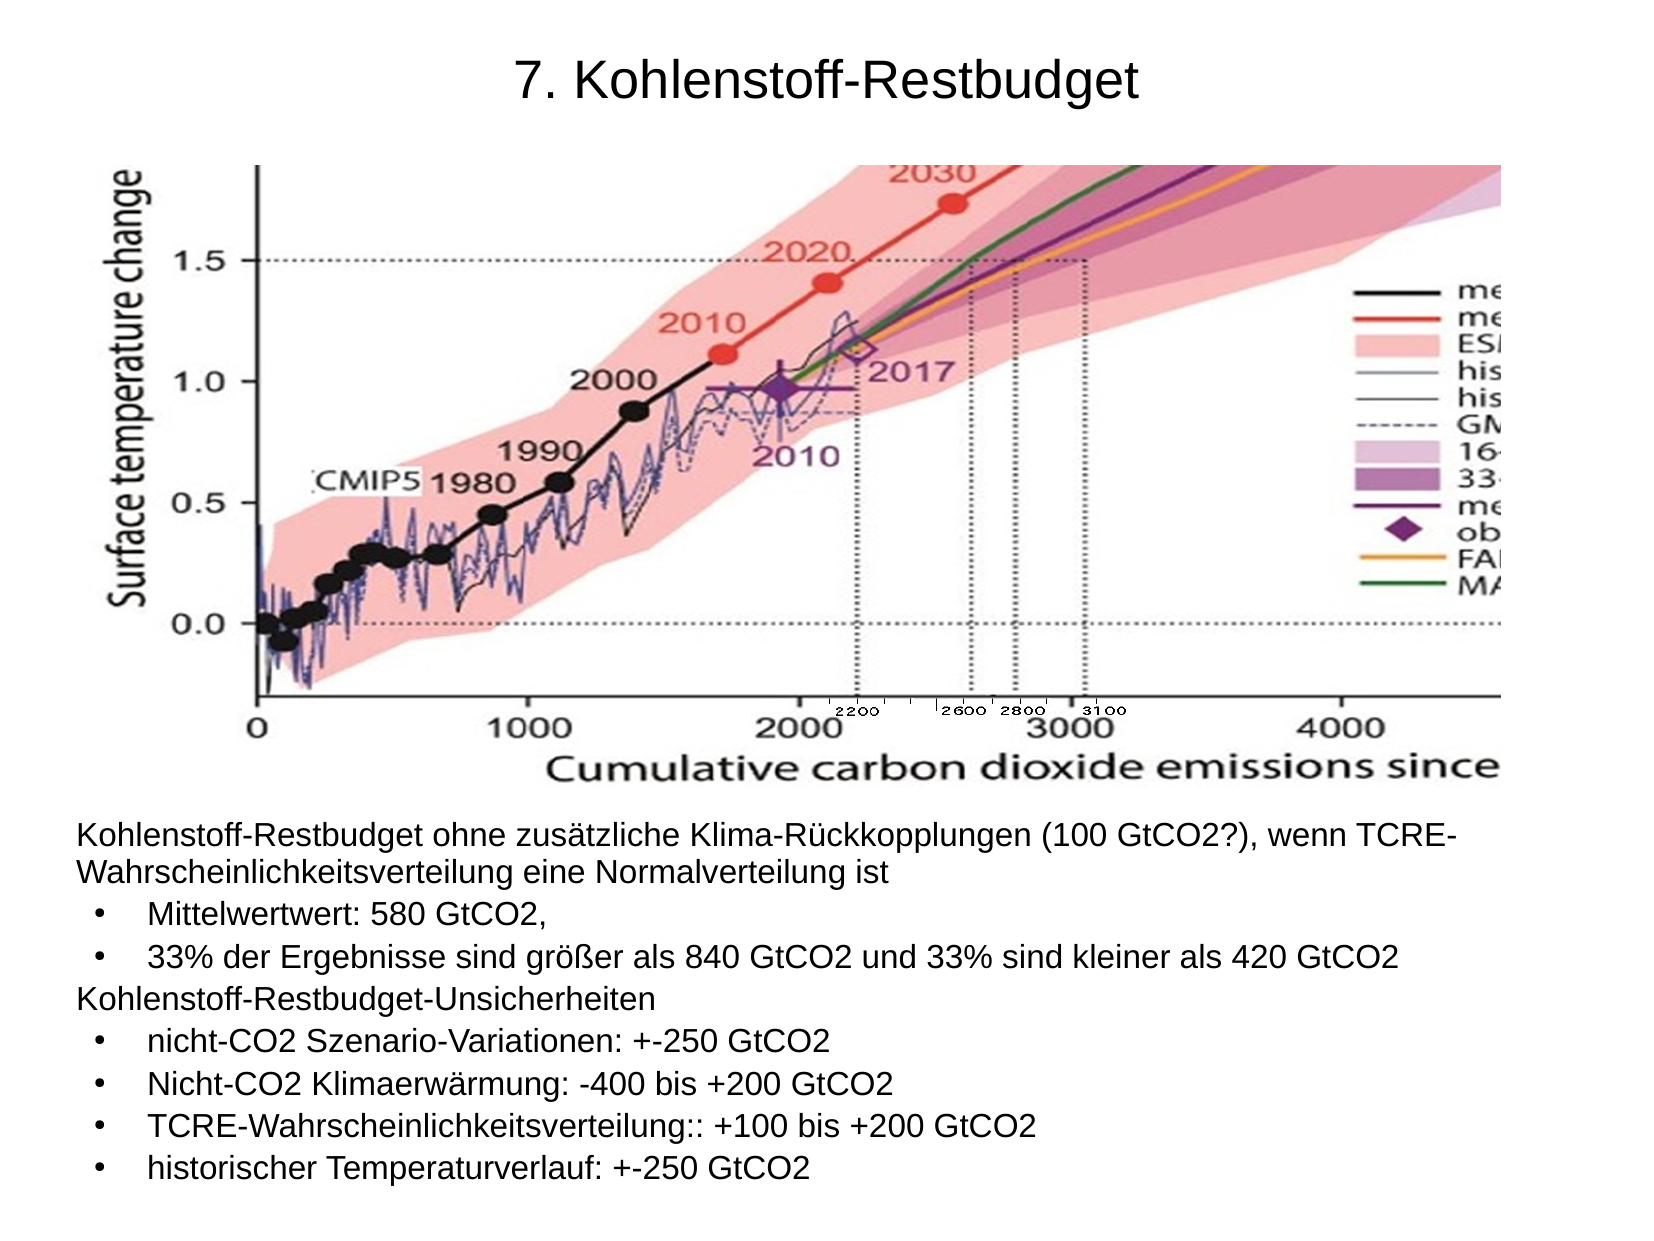

# 7. Kohlenstoff-Restbudget
Kohlenstoff-Restbudget ohne zusätzliche Klima-Rückkopplungen (100 GtCO2?), wenn TCRE-Wahrscheinlichkeitsverteilung eine Normalverteilung ist
Mittelwertwert: 580 GtCO2,
33% der Ergebnisse sind größer als 840 GtCO2 und 33% sind kleiner als 420 GtCO2
Kohlenstoff-Restbudget-Unsicherheiten
nicht-CO2 Szenario-Variationen: +-250 GtCO2
Nicht-CO2 Klimaerwärmung: -400 bis +200 GtCO2
TCRE-Wahrscheinlichkeitsverteilung:: +100 bis +200 GtCO2
historischer Temperaturverlauf: +-250 GtCO2